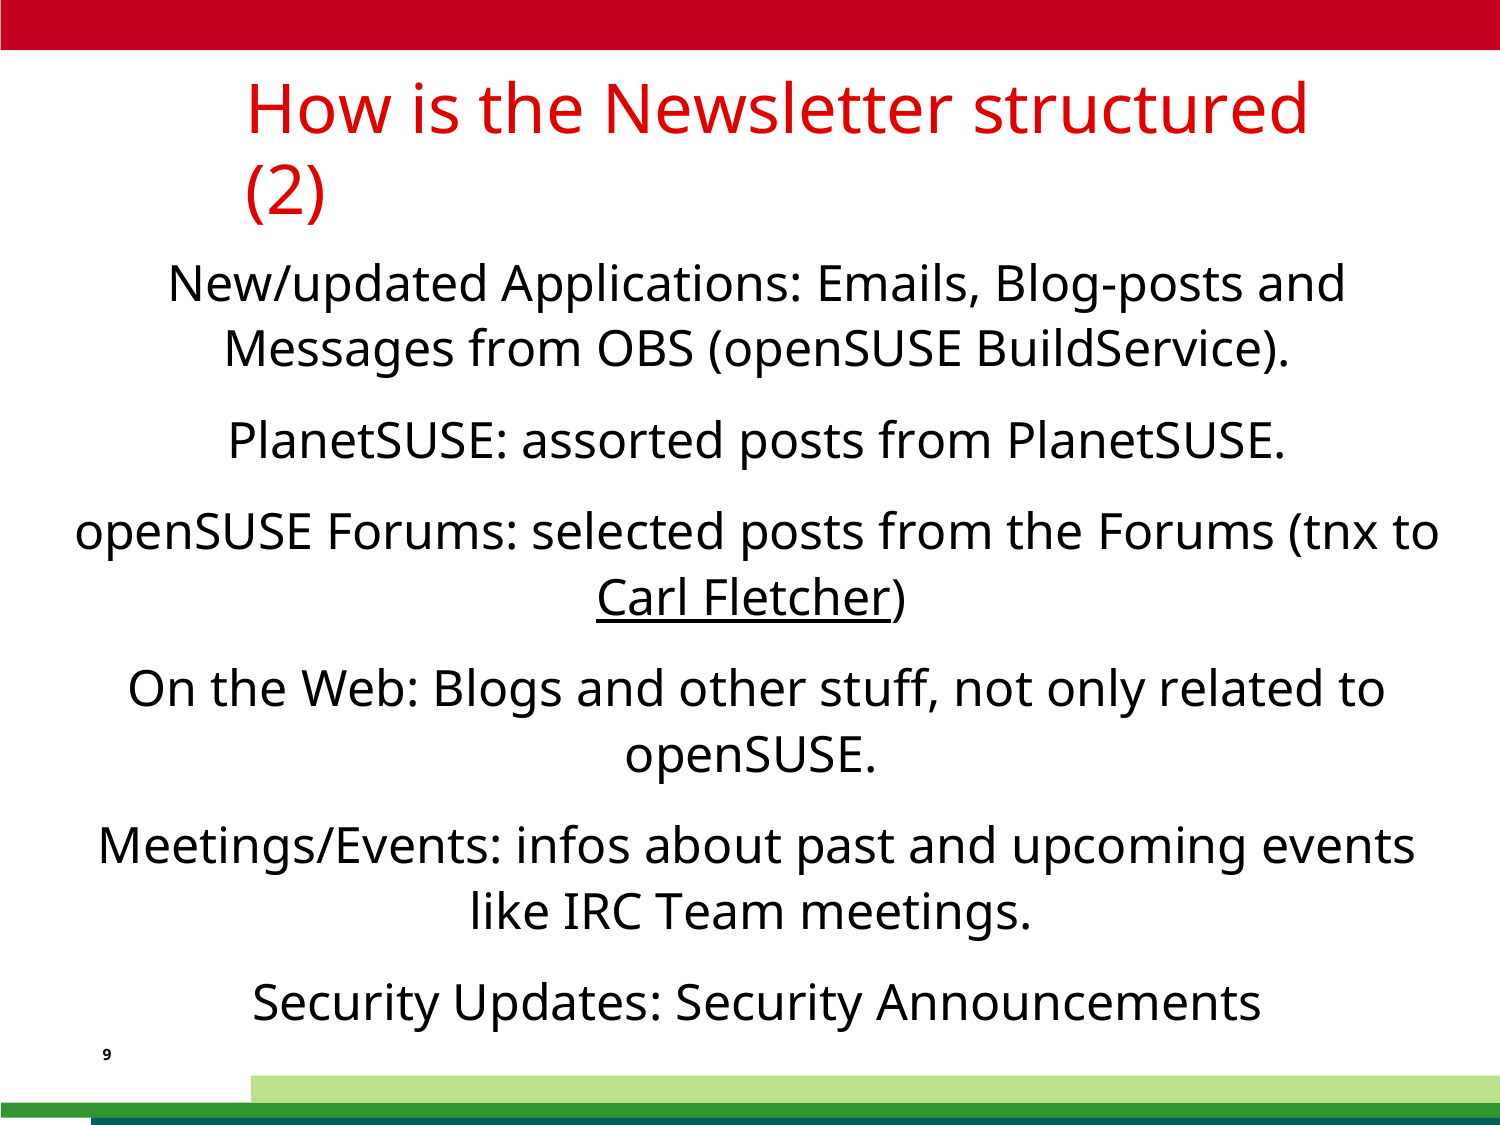

# How is the Newsletter structured (2)
New/updated Applications: Emails, Blog-posts and Messages from OBS (openSUSE BuildService).
PlanetSUSE: assorted posts from PlanetSUSE.
openSUSE Forums: selected posts from the Forums (tnx to Carl Fletcher)
On the Web: Blogs and other stuff, not only related to openSUSE.
Meetings/Events: infos about past and upcoming events like IRC Team meetings.
Security Updates: Security Announcements
Testing